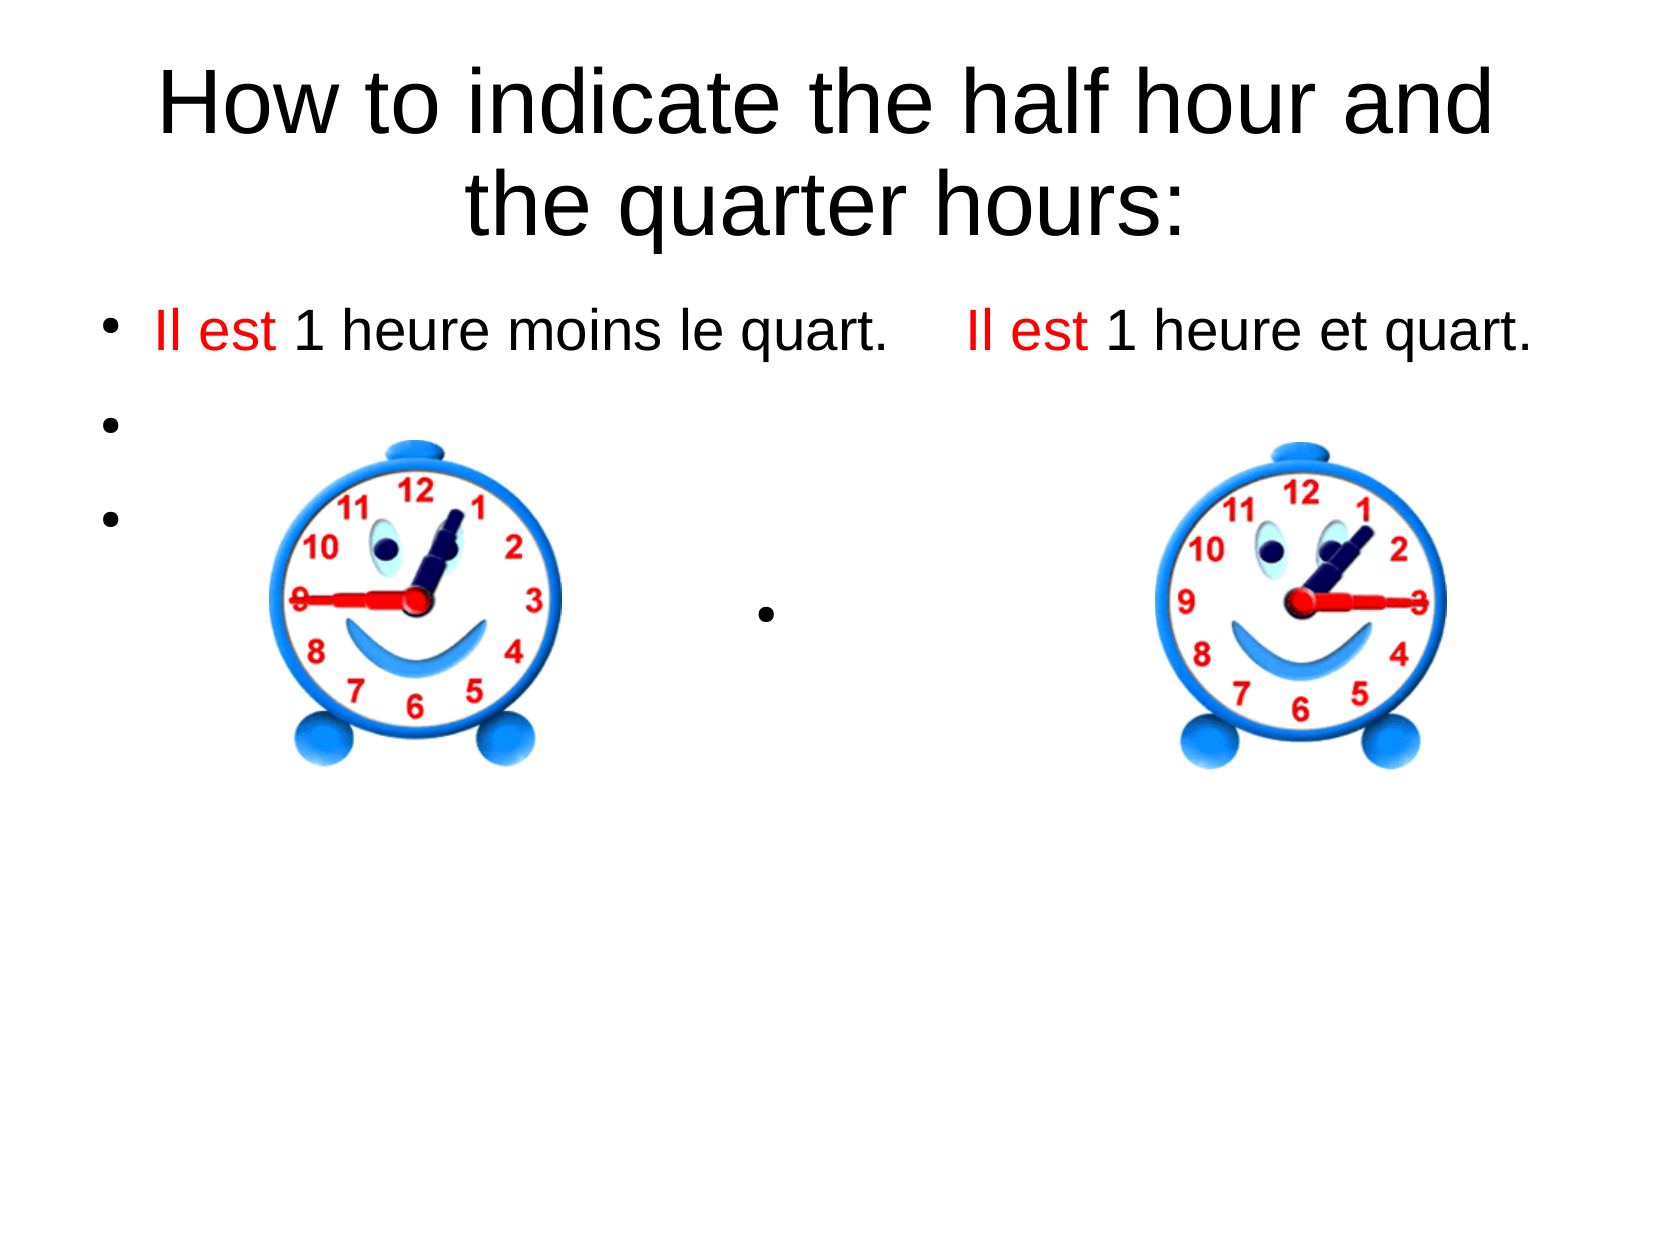

# How to indicate the half hour and the quarter hours:
Il est 1 heure moins le quart.		Il est 1 heure et quart.